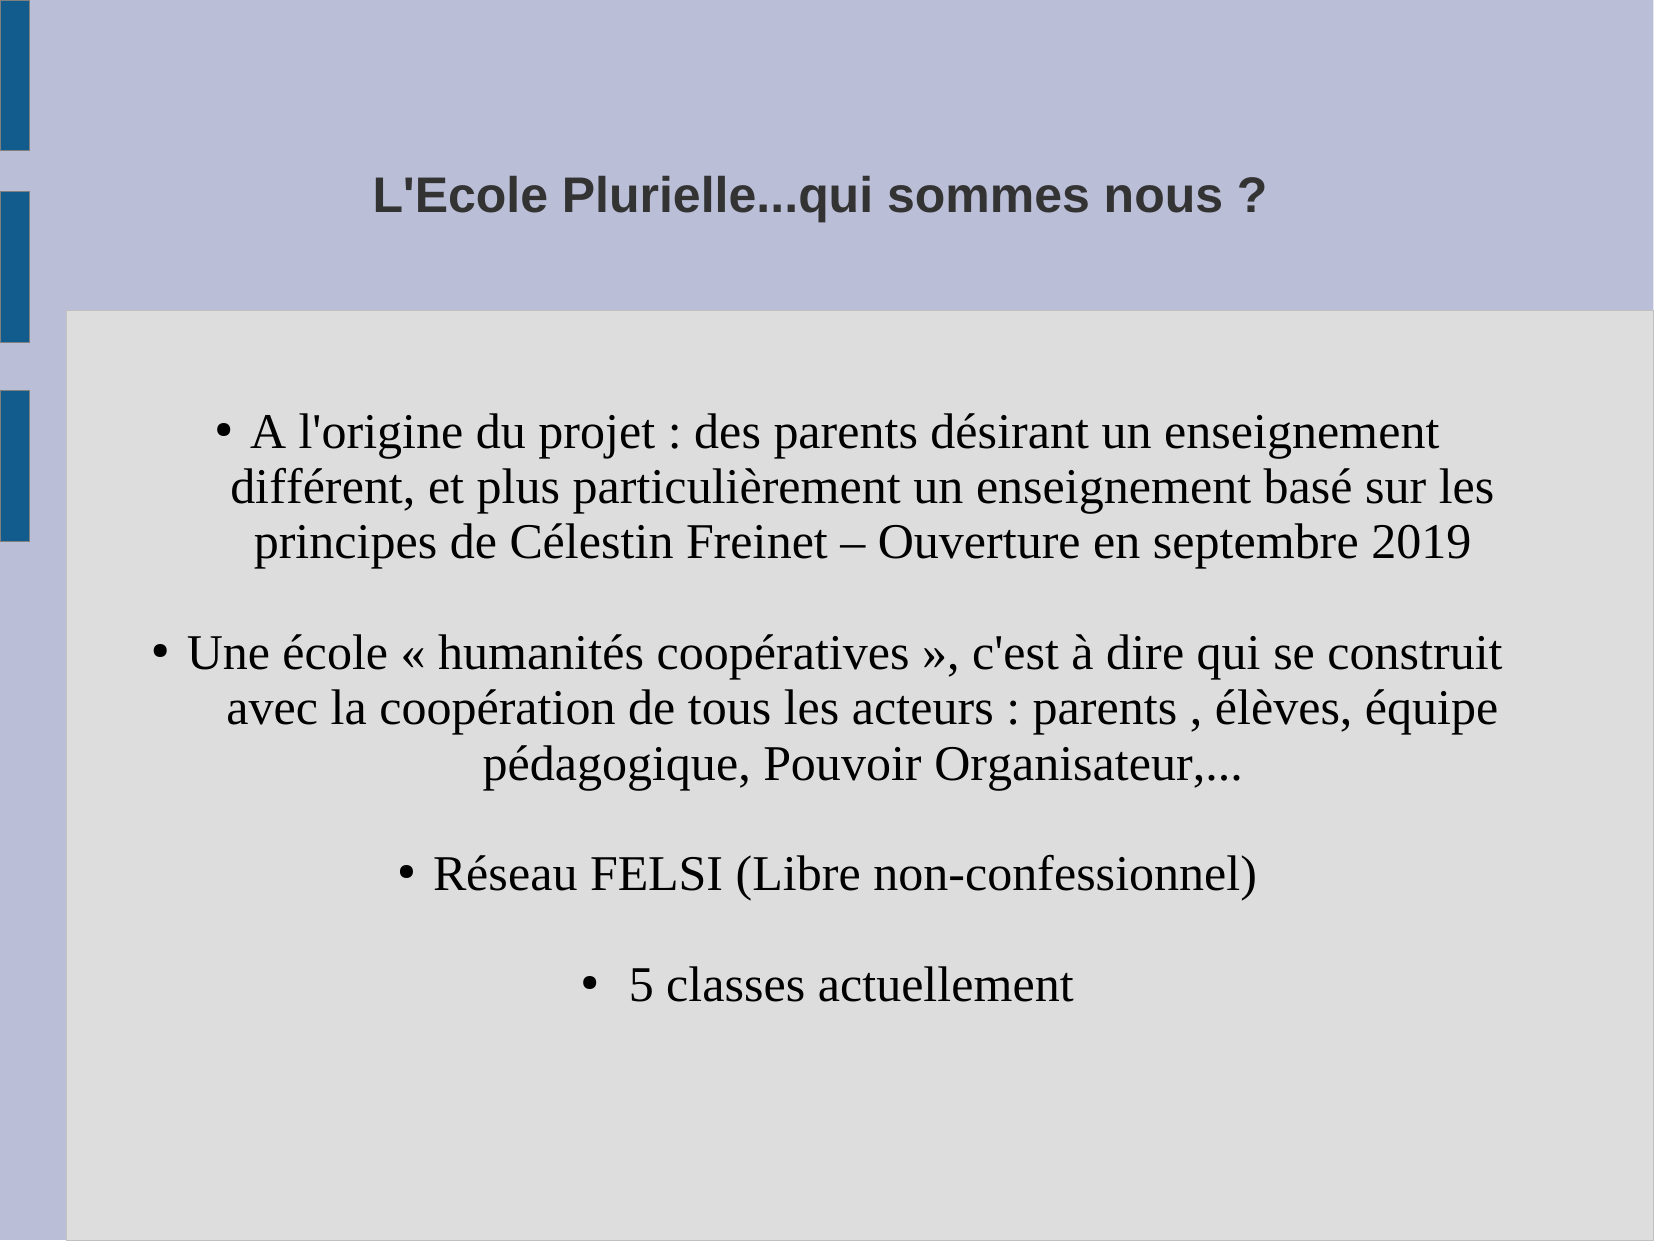

# L'Ecole Plurielle...qui sommes nous ?
A l'origine du projet : des parents désirant un enseignement différent, et plus particulièrement un enseignement basé sur les principes de Célestin Freinet – Ouverture en septembre 2019
Une école « humanités coopératives », c'est à dire qui se construit avec la coopération de tous les acteurs : parents , élèves, équipe pédagogique, Pouvoir Organisateur,...
Réseau FELSI (Libre non-confessionnel)
 5 classes actuellement